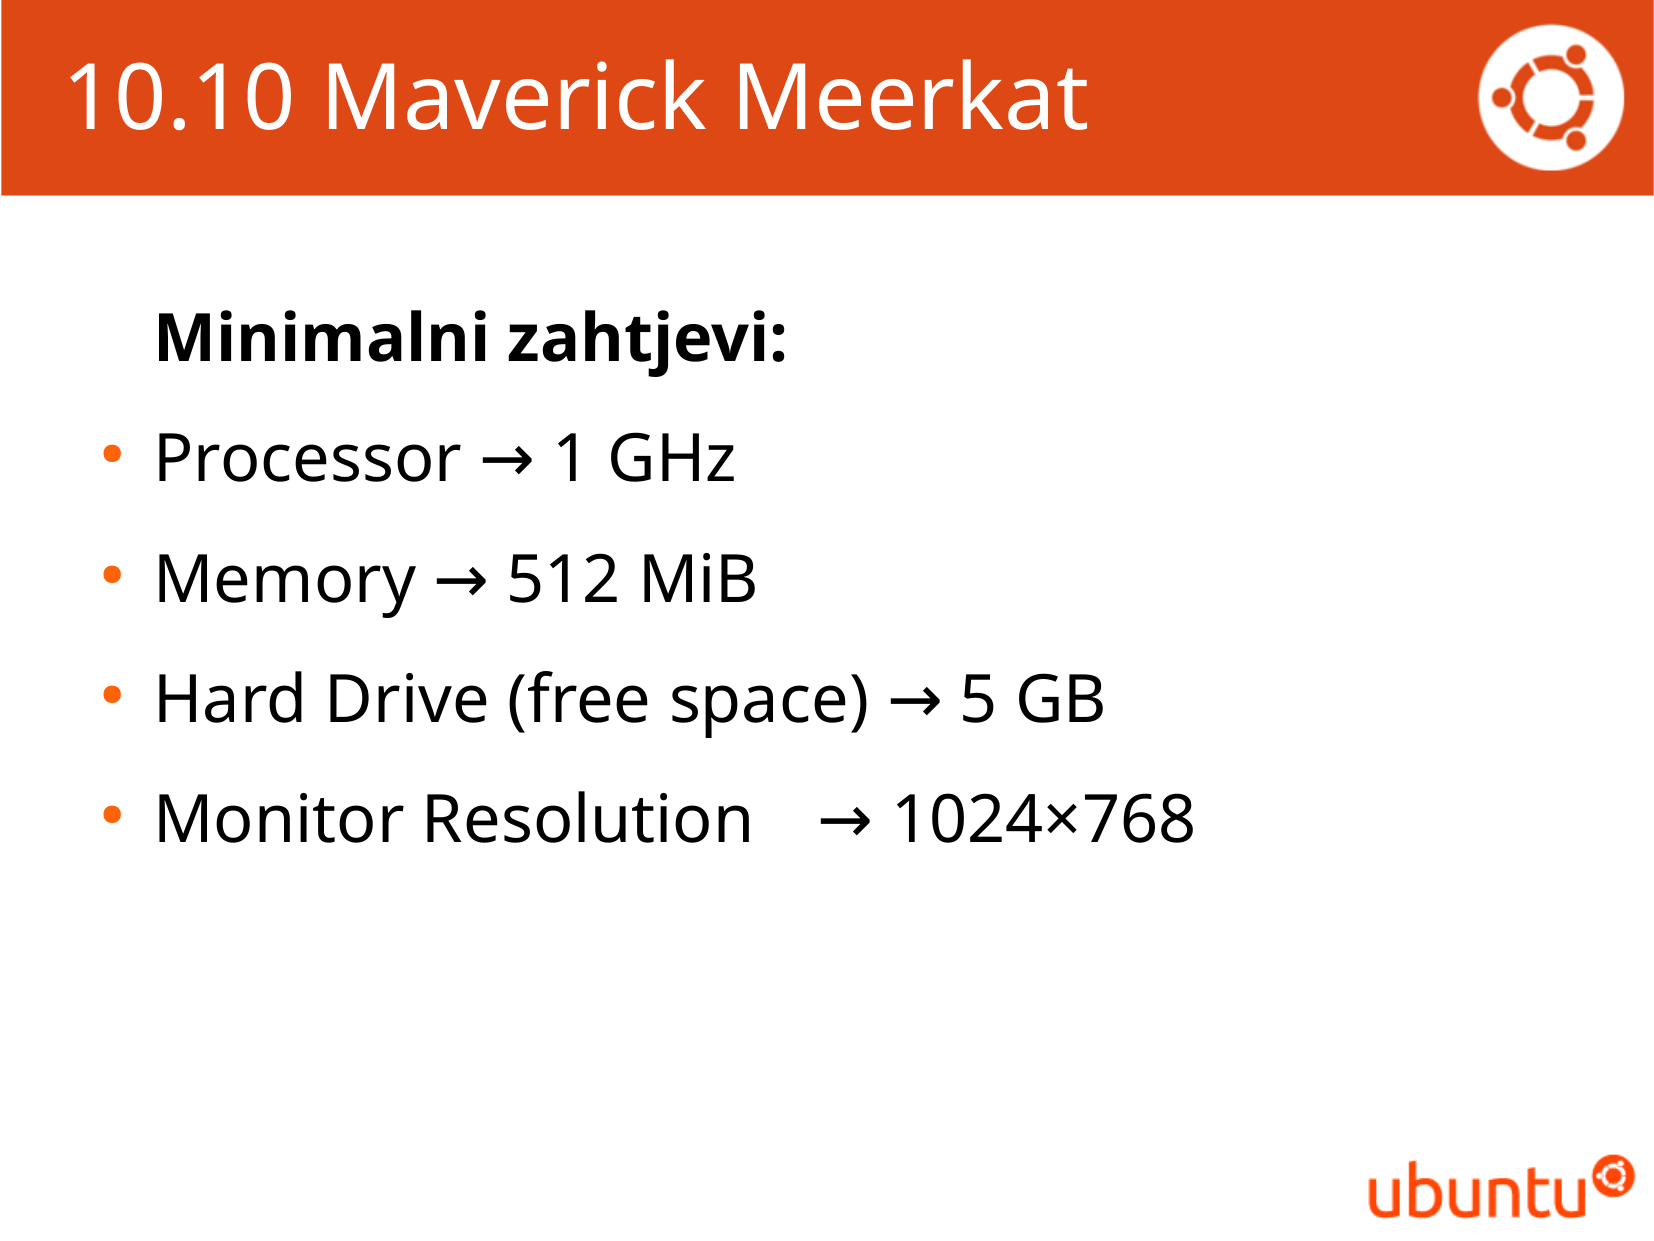

# 10.10 Maverick Meerkat
Minimalni zahtjevi:
Processor → 1 GHz
Memory → 512 MiB
Hard Drive (free space) → 5 GB
Monitor Resolution 	→ 1024×768